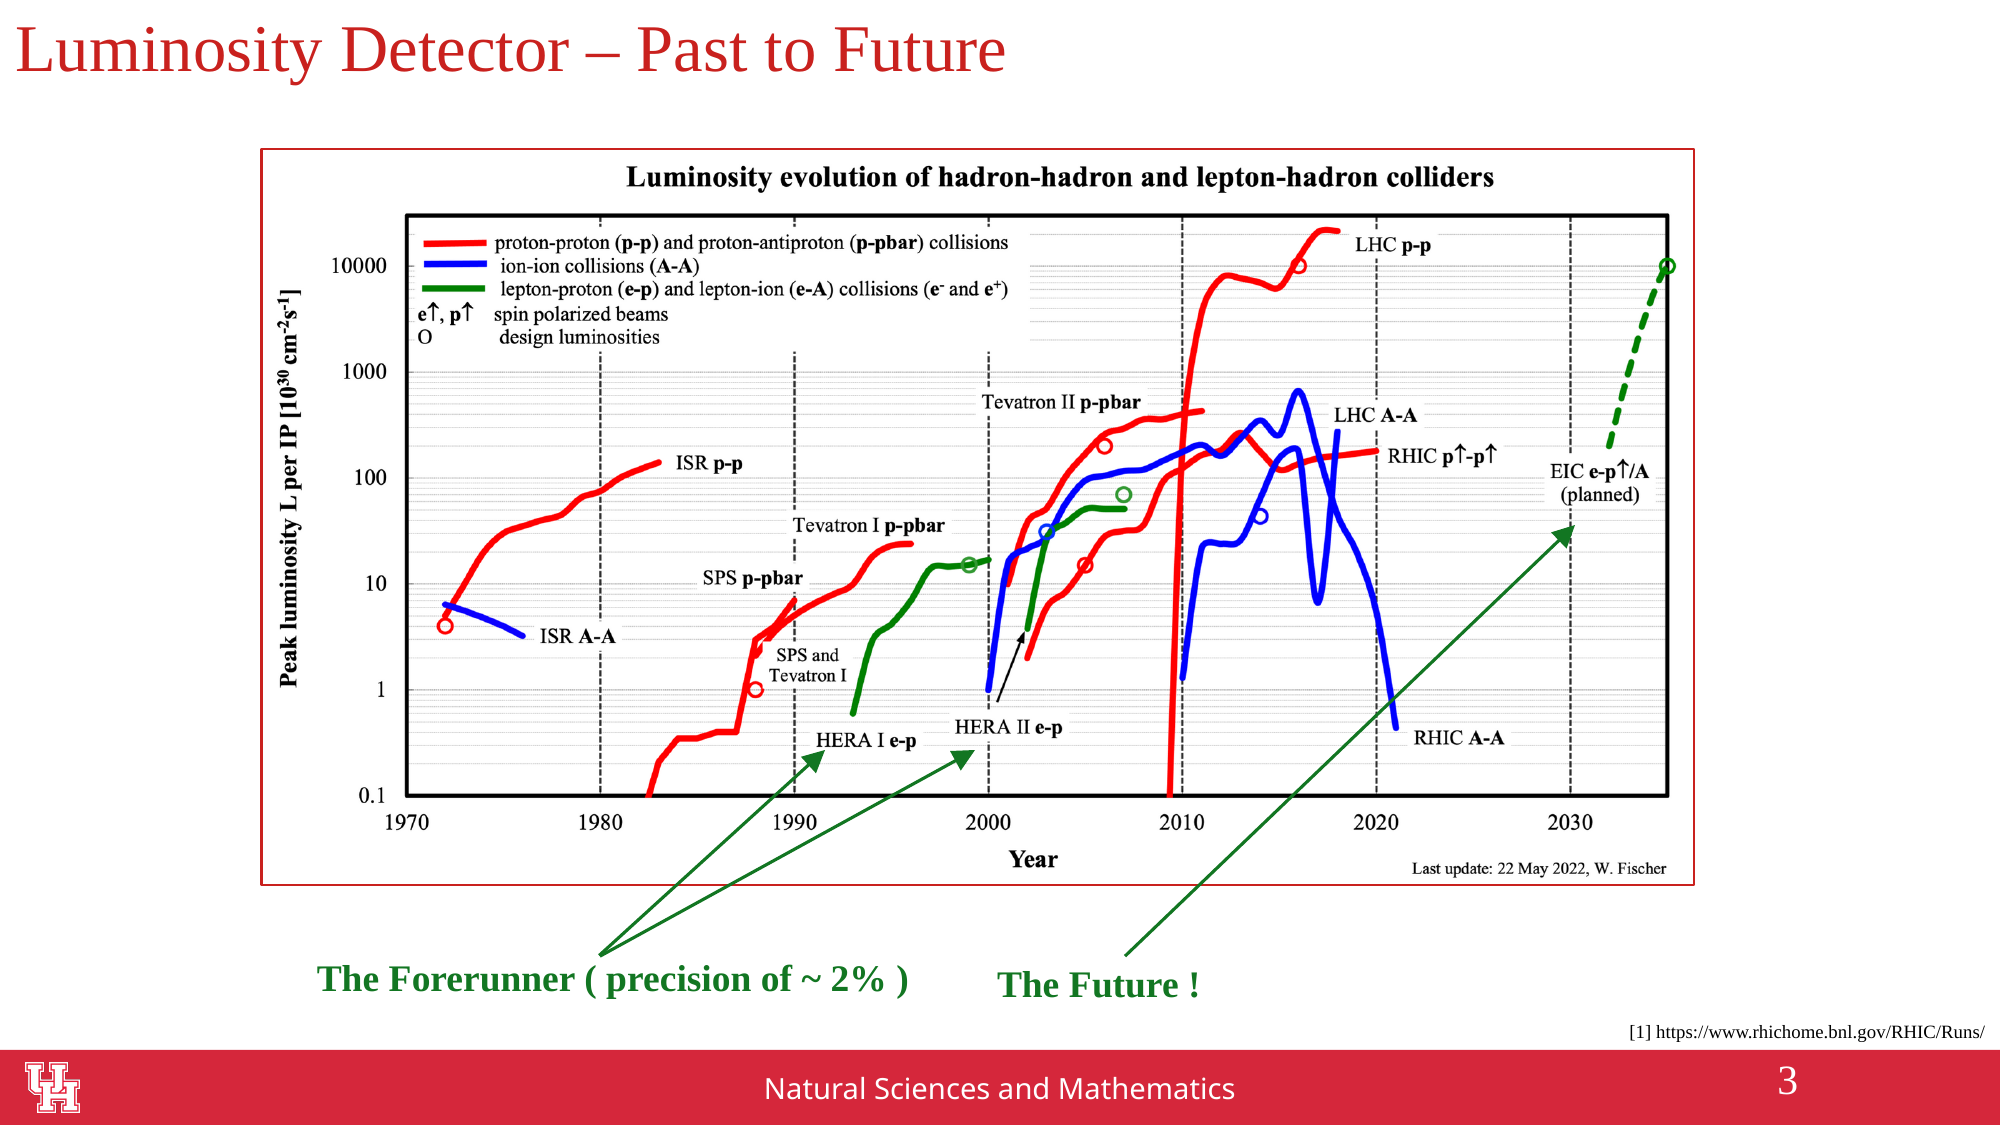

# Luminosity Detector – Past to Future
The Forerunner ( precision of ~ 2% )
The Future !
 [1] https://www.rhichome.bnl.gov/RHIC/Runs/
3